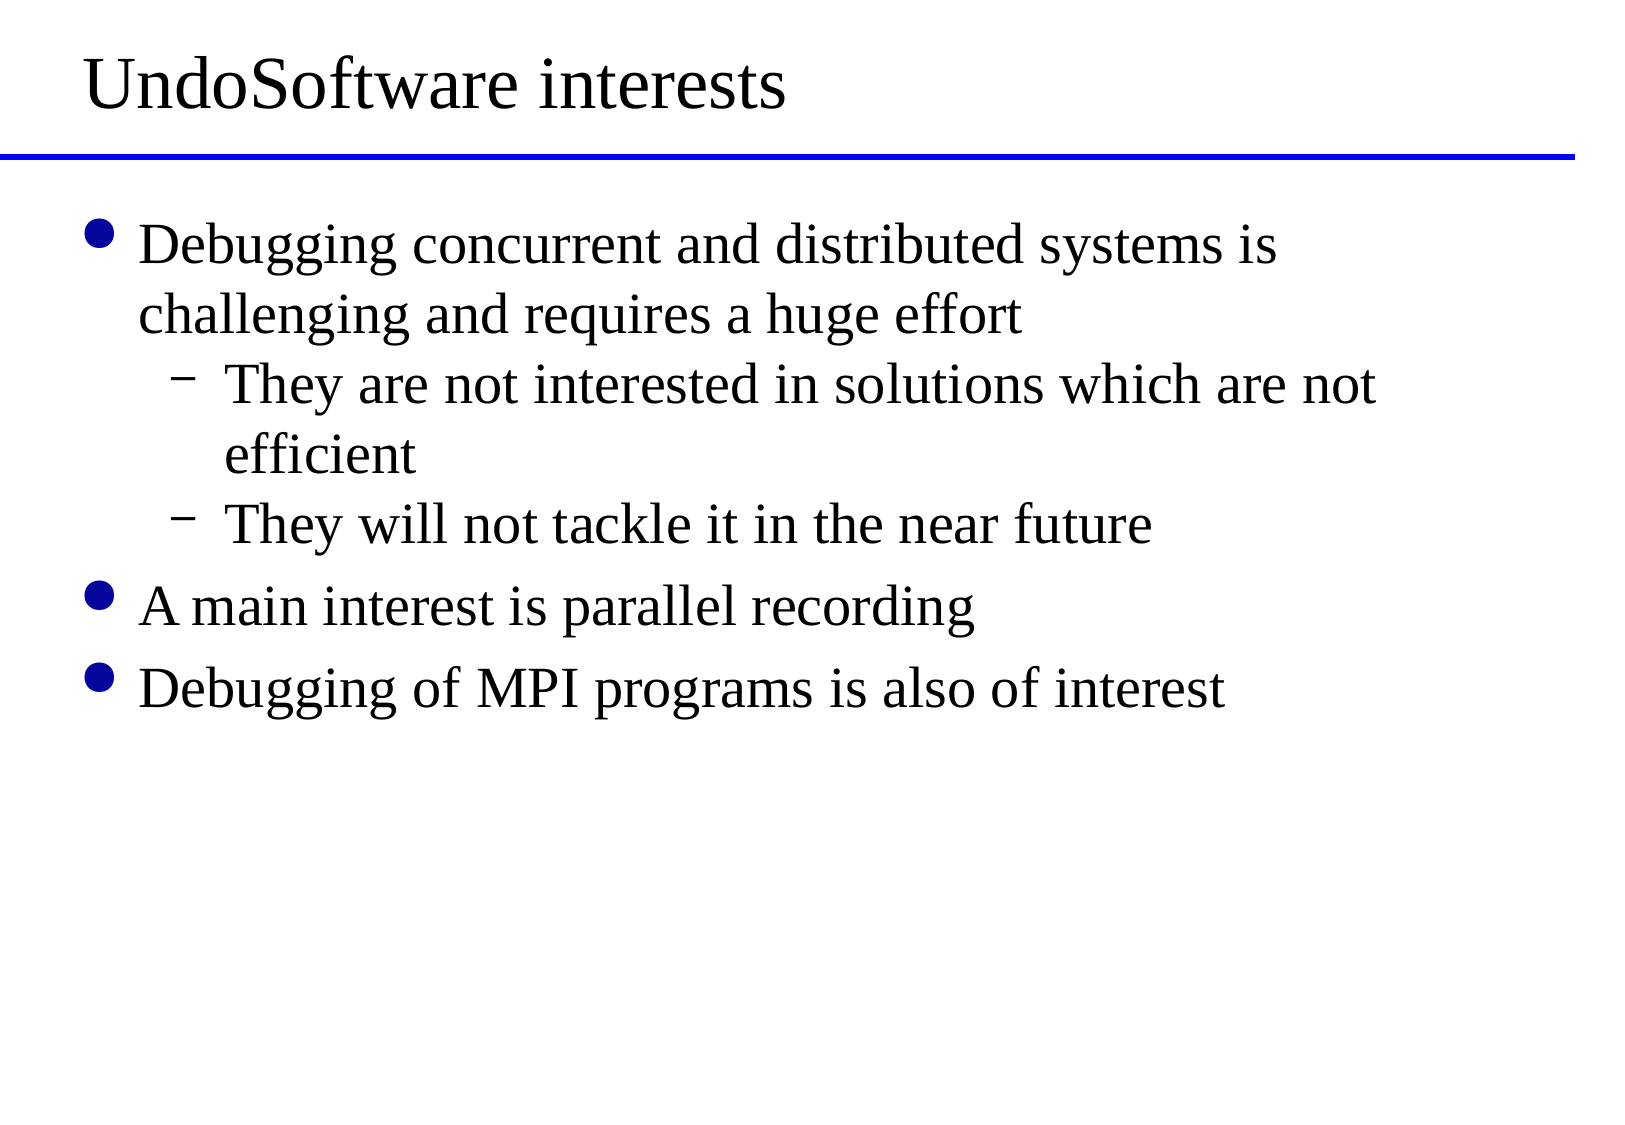

# UndoSoftware interests
Debugging concurrent and distributed systems is challenging and requires a huge effort
They are not interested in solutions which are not efficient
They will not tackle it in the near future
A main interest is parallel recording
Debugging of MPI programs is also of interest